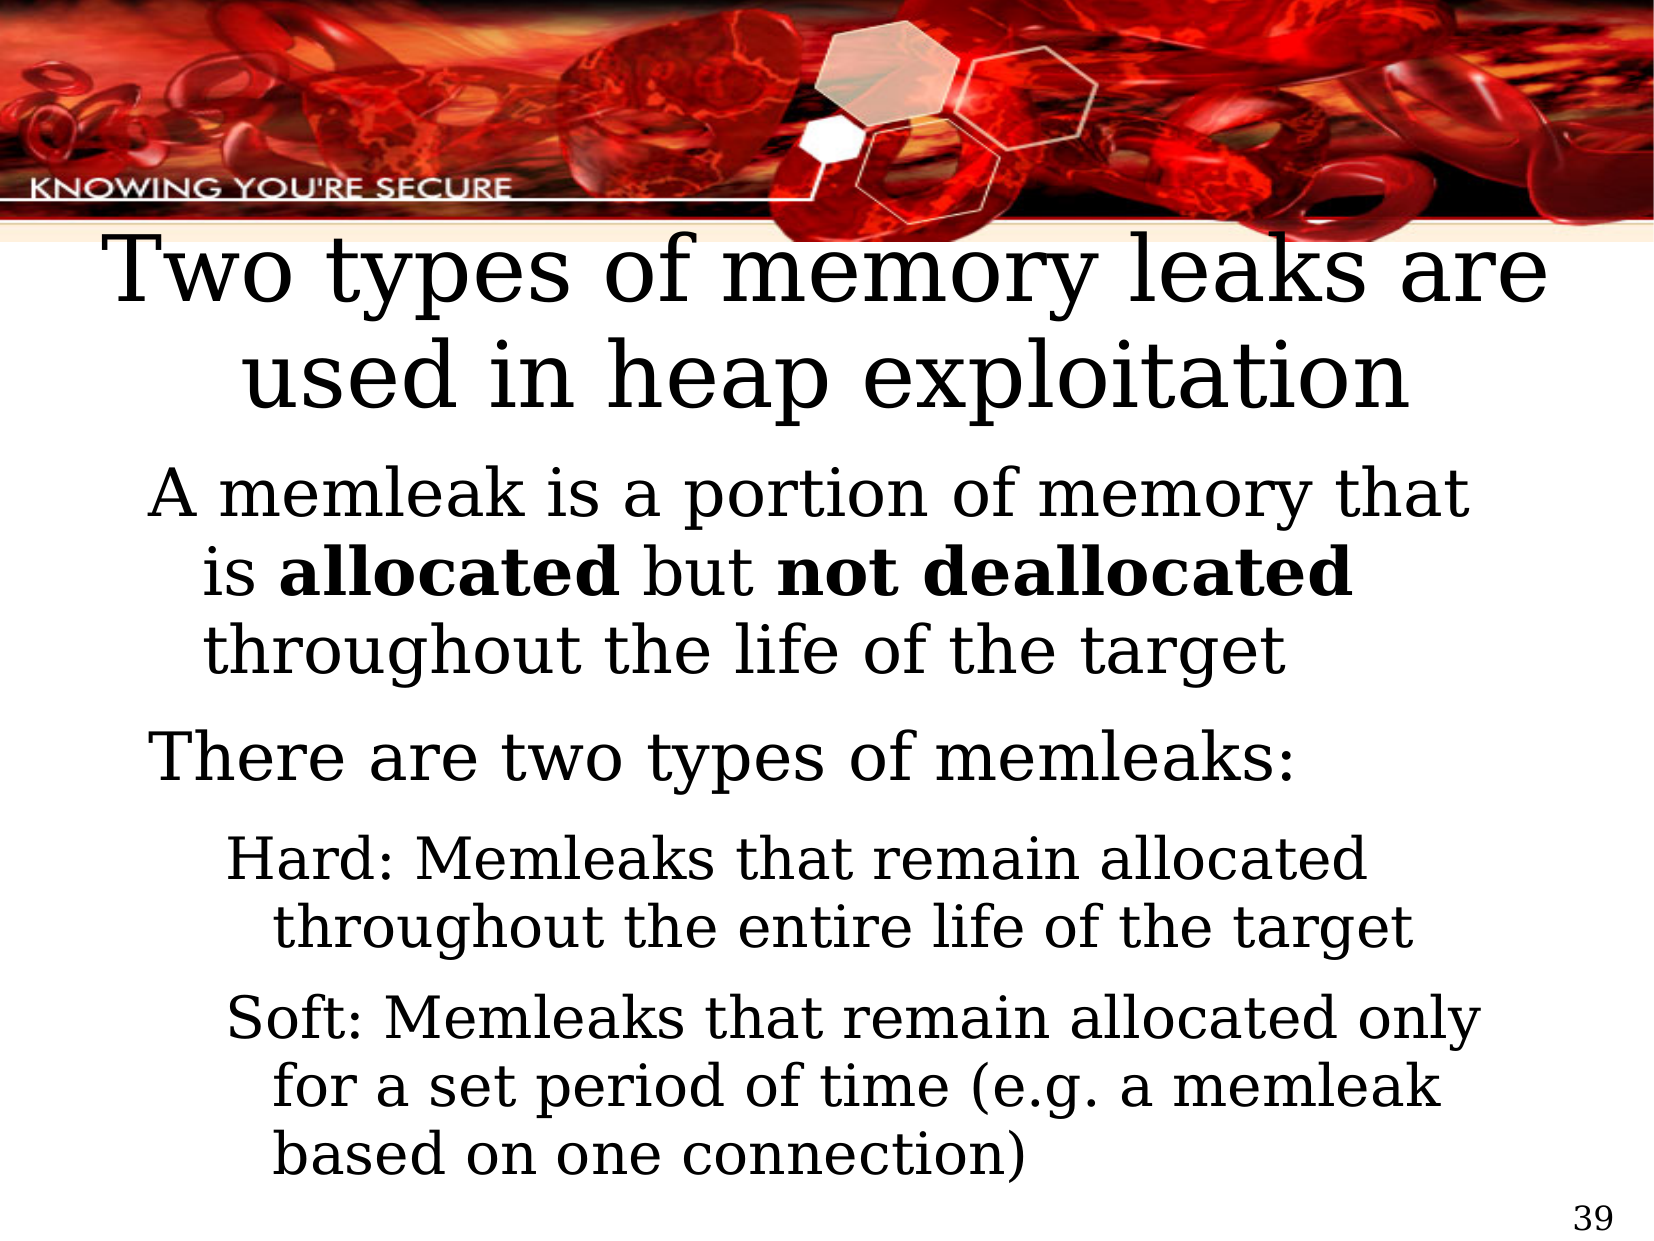

# Two types of memory leaks are used in heap exploitation
A memleak is a portion of memory that is allocated but not deallocated throughout the life of the target
There are two types of memleaks:
Hard: Memleaks that remain allocated throughout the entire life of the target
Soft: Memleaks that remain allocated only for a set period of time (e.g. a memleak based on one connection)